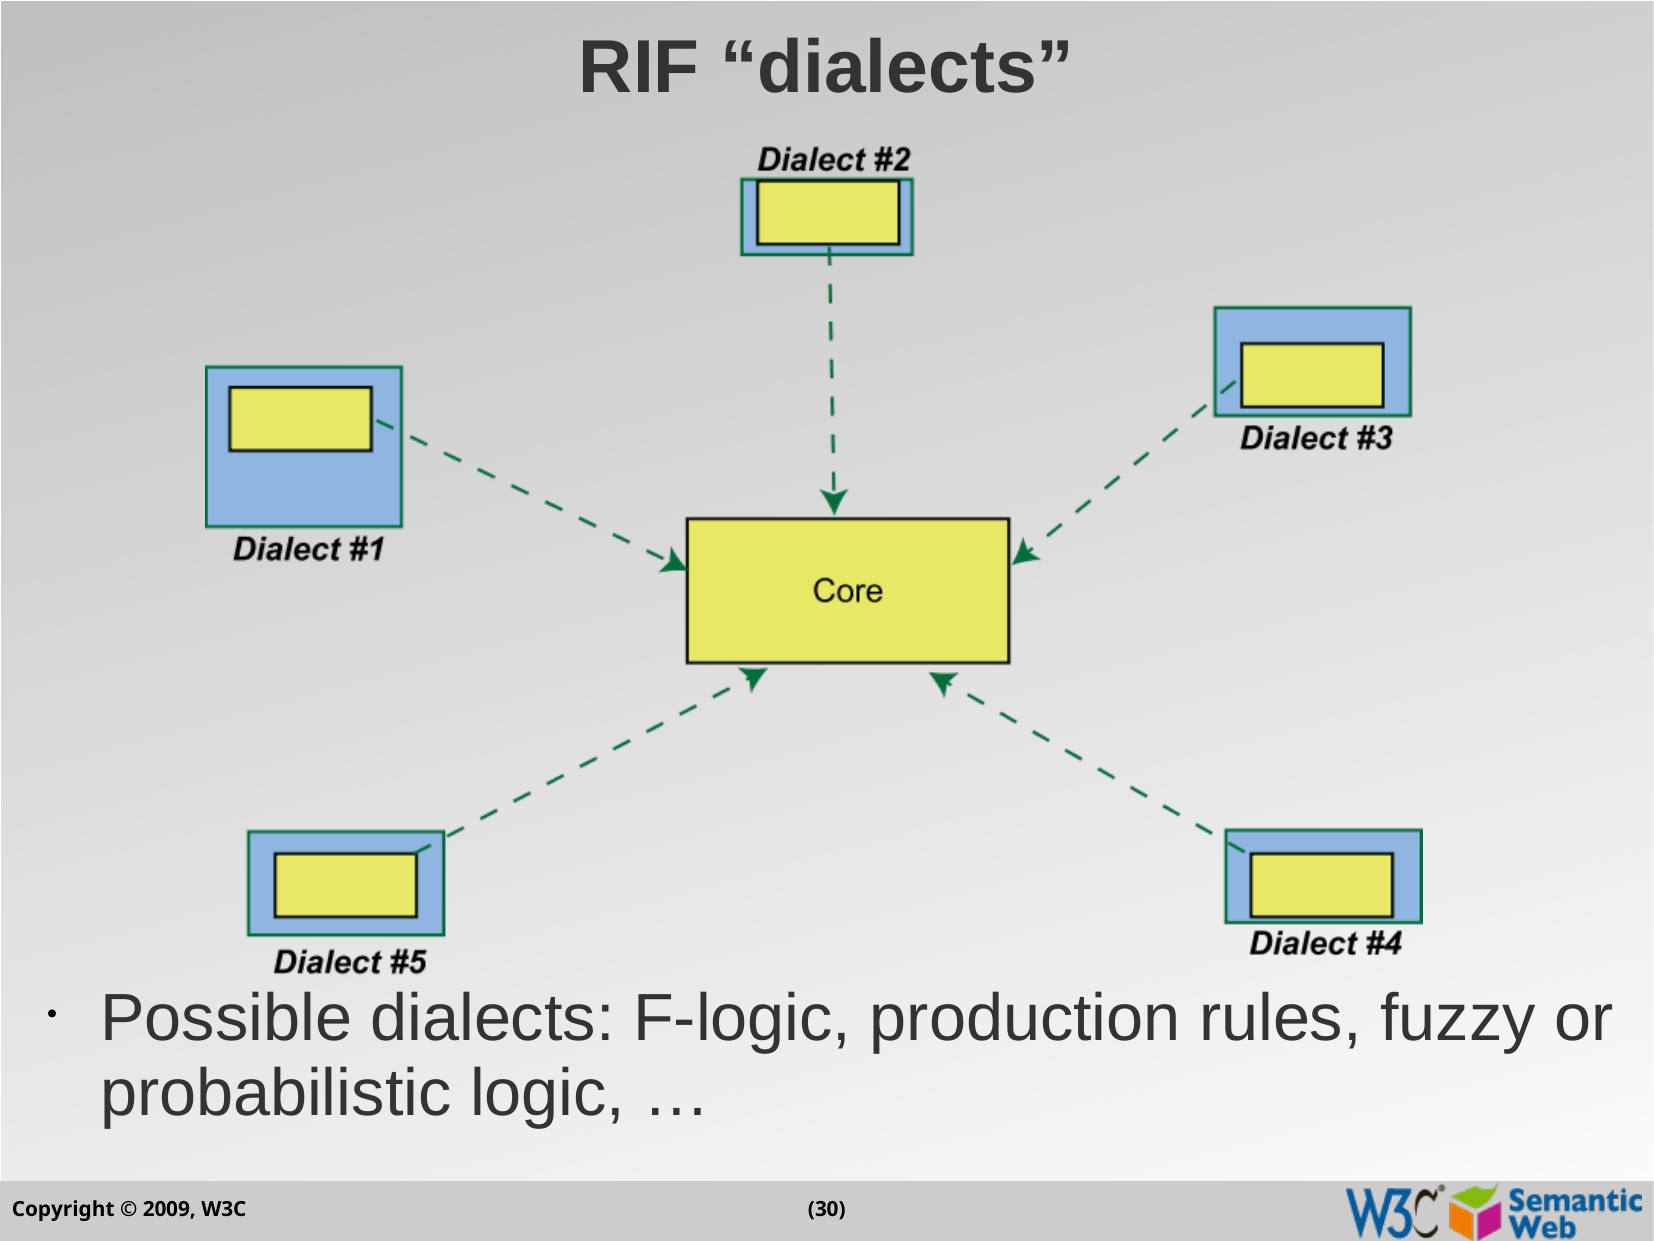

# RIF “dialects”
Possible dialects: F-logic, production rules, fuzzy or probabilistic logic, …